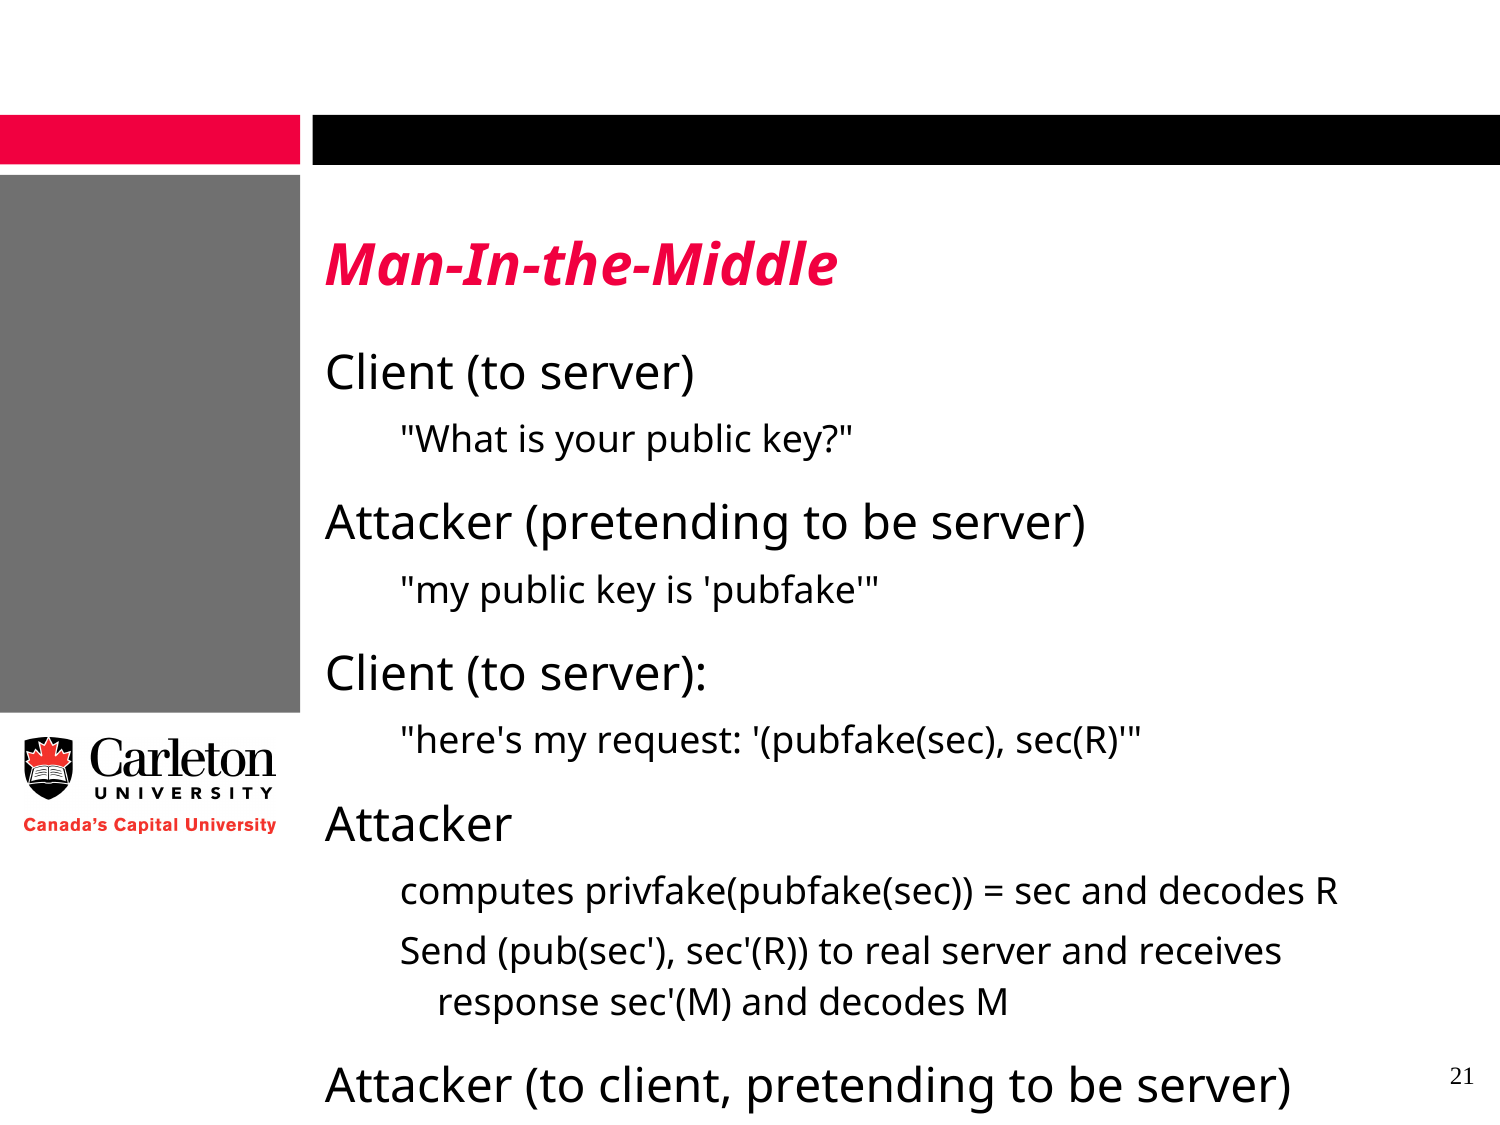

# Man-In-the-Middle
Client (to server)
"What is your public key?"
Attacker (pretending to be server)
"my public key is 'pubfake'"
Client (to server):
"here's my request: '(pubfake(sec), sec(R)'"
Attacker
computes privfake(pubfake(sec)) = sec and decodes R
Send (pub(sec'), sec'(R)) to real server and receives response sec'(M) and decodes M
Attacker (to client, pretending to be server)
"here's your response: 'sec(M)'"
21